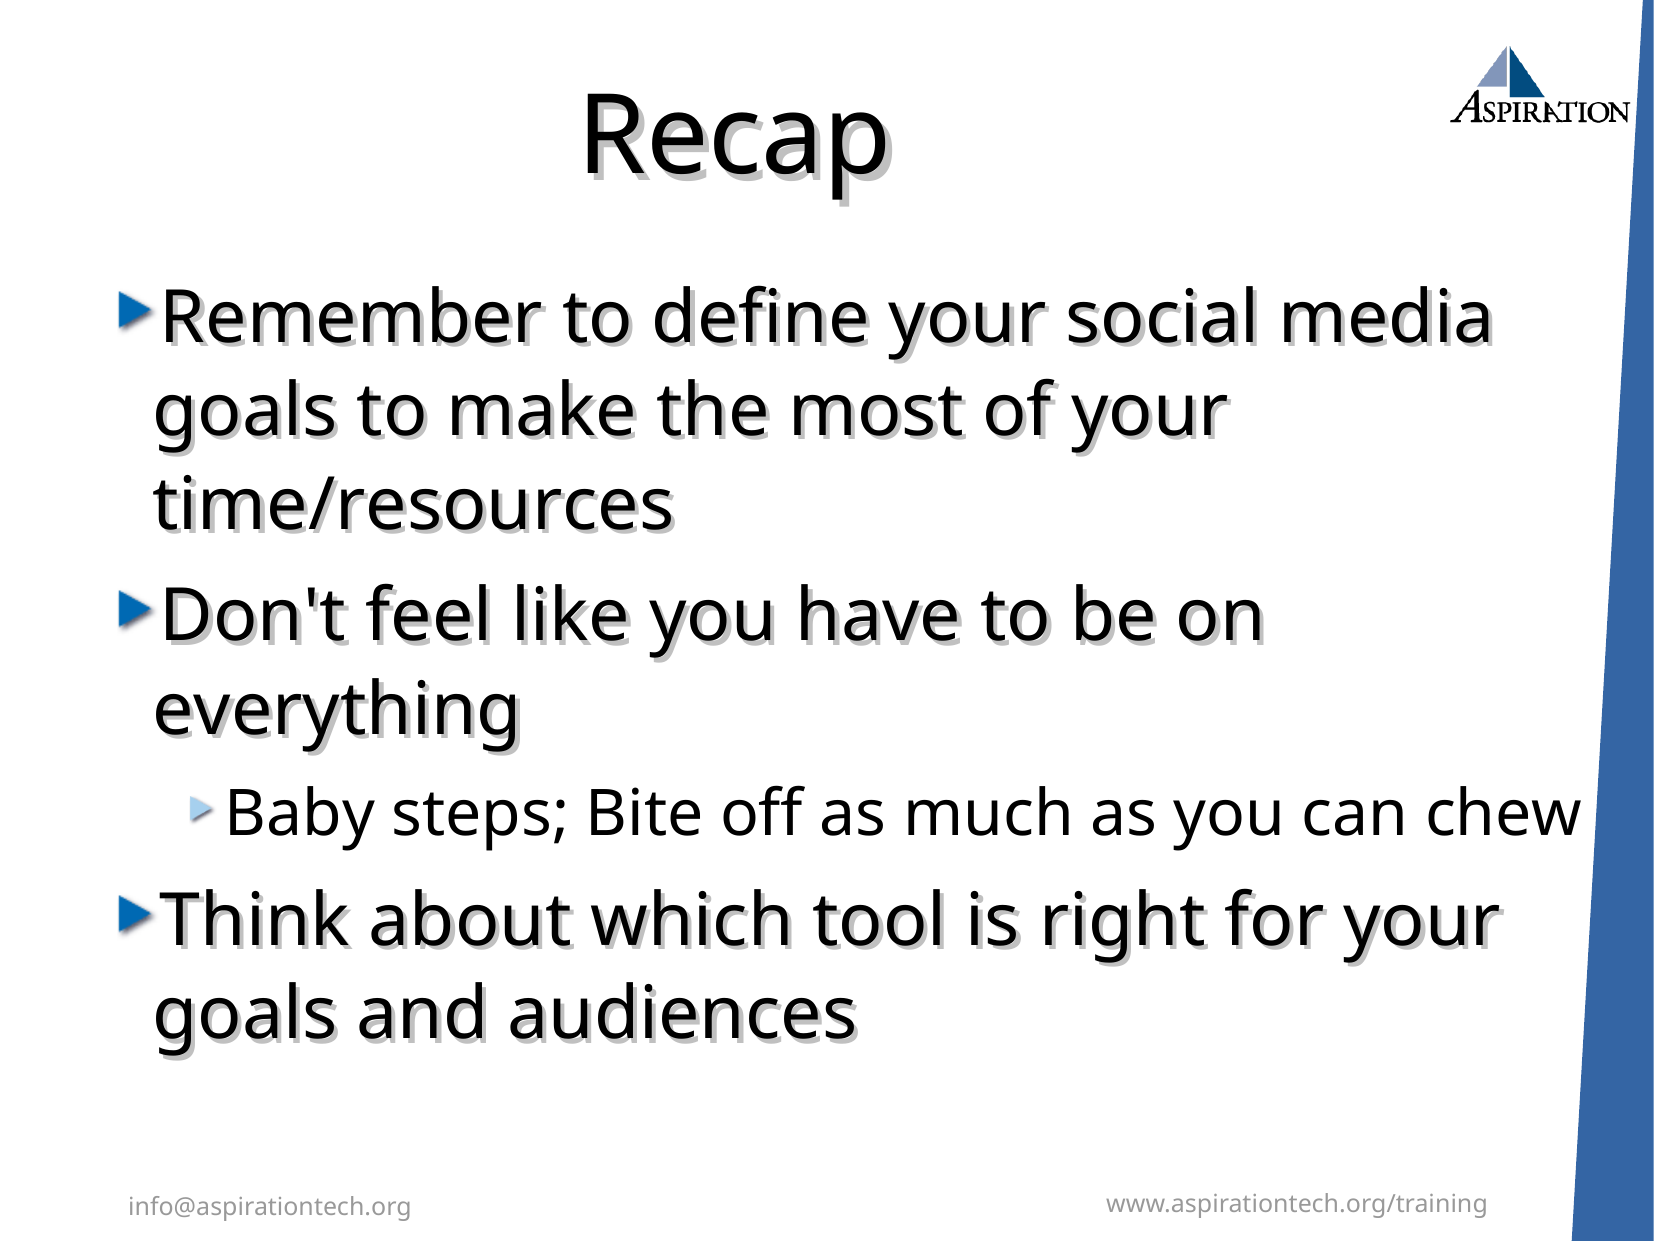

# Recap
Remember to define your social media goals to make the most of your time/resources
Don't feel like you have to be on everything
Baby steps; Bite off as much as you can chew
Think about which tool is right for your goals and audiences